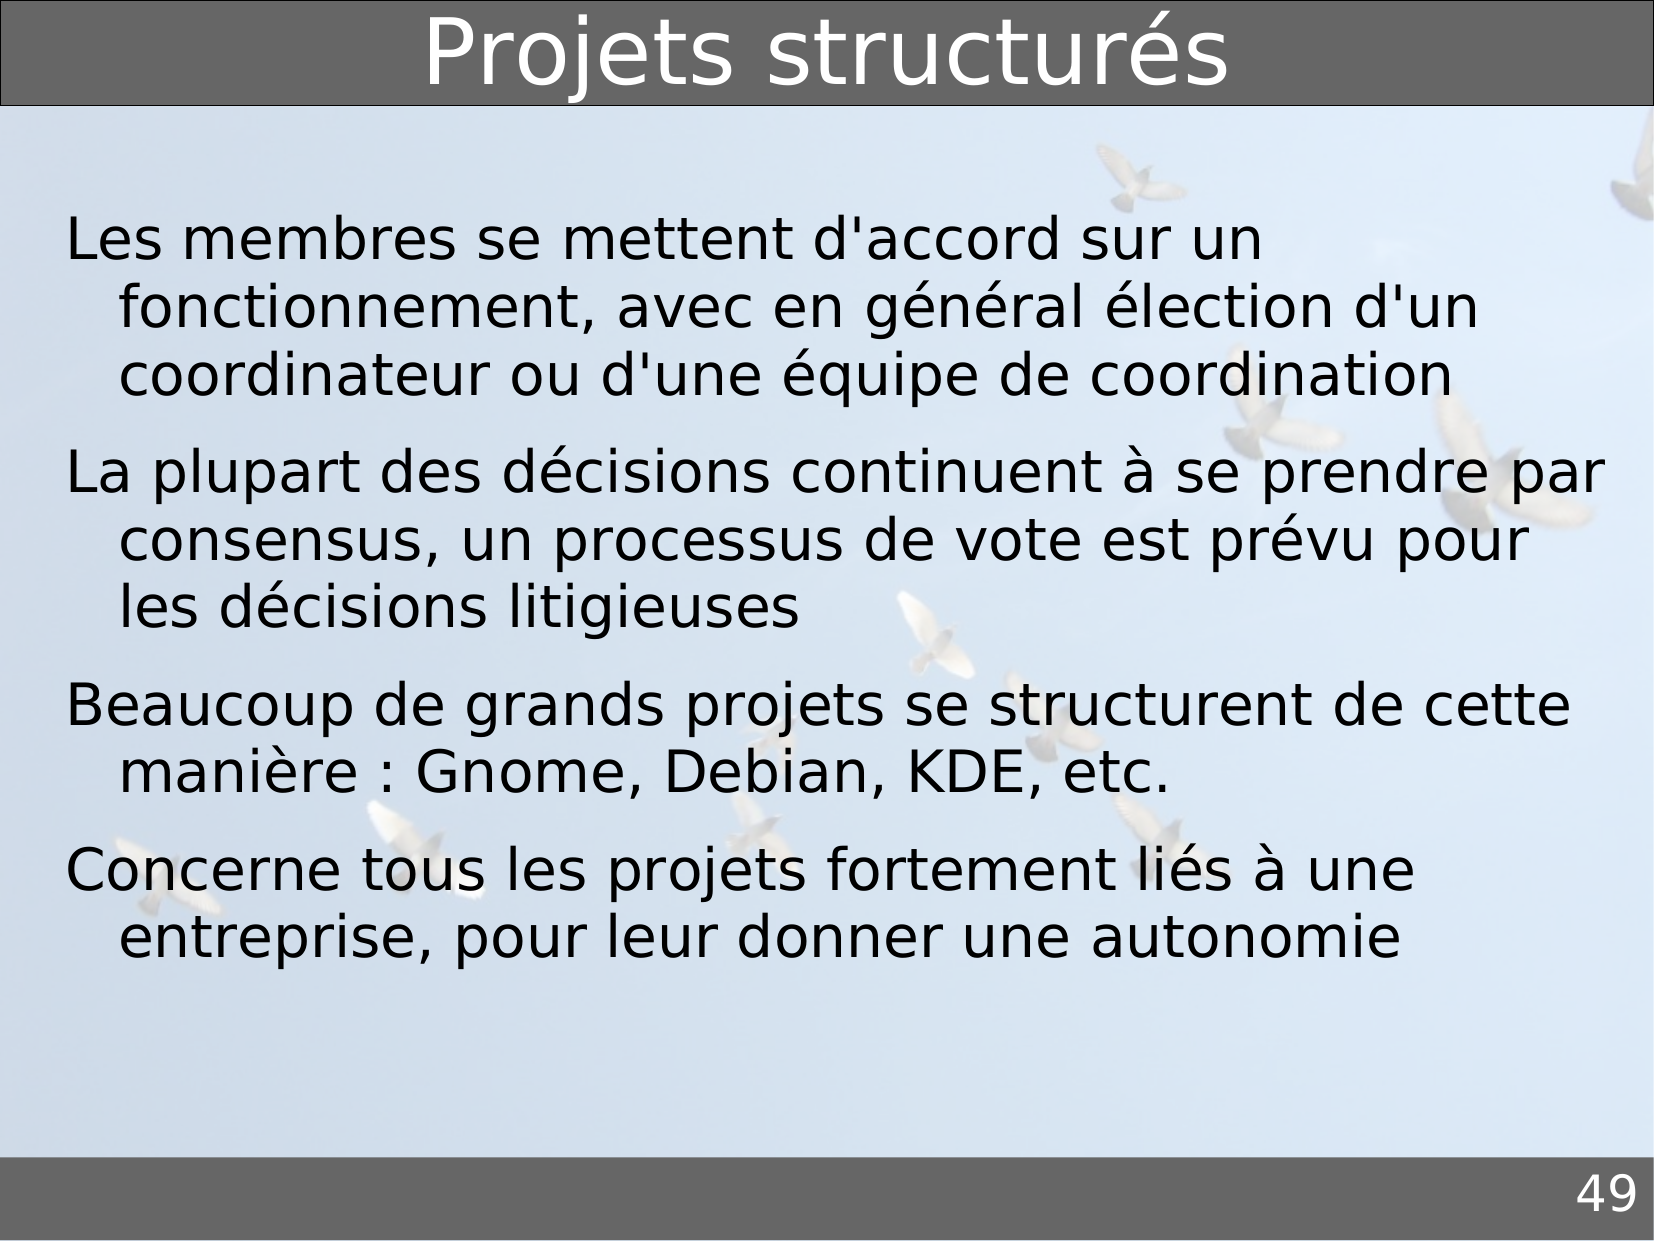

# Projets structurés
Les membres se mettent d'accord sur un fonctionnement, avec en général élection d'un coordinateur ou d'une équipe de coordination
La plupart des décisions continuent à se prendre par consensus, un processus de vote est prévu pour les décisions litigieuses
Beaucoup de grands projets se structurent de cette manière : Gnome, Debian, KDE, etc.
Concerne tous les projets fortement liés à une entreprise, pour leur donner une autonomie